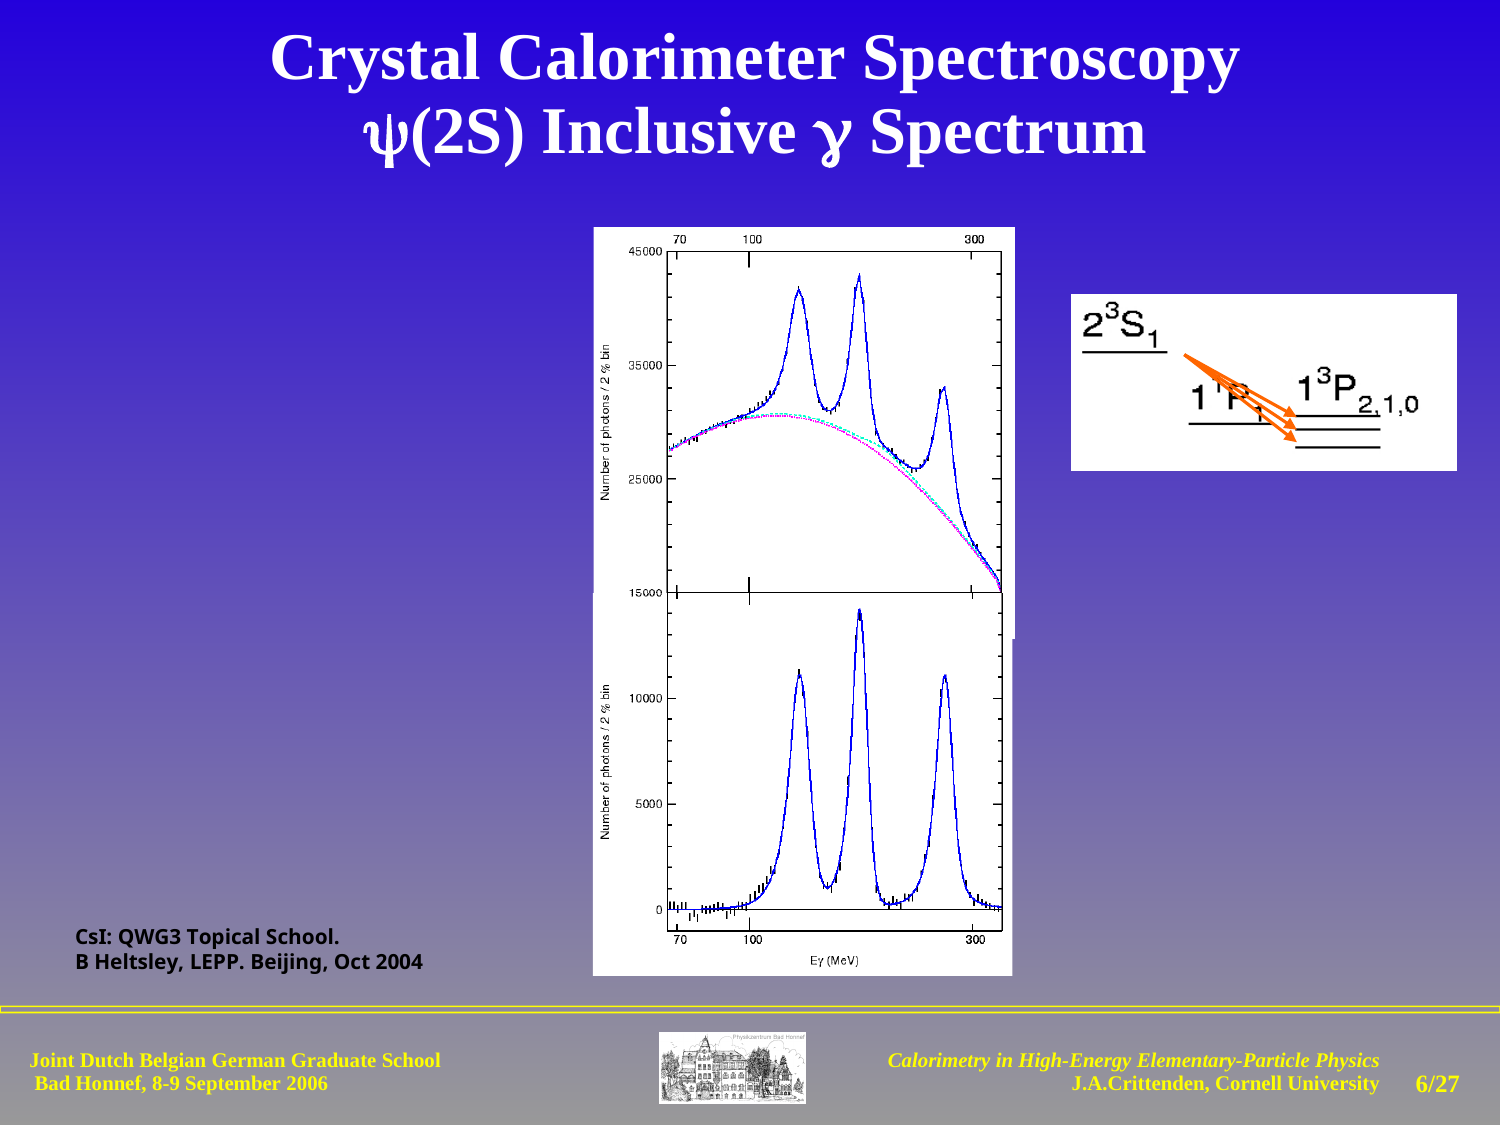

# Crystal Calorimeter Spectroscopy (2S) Inclusive  Spectrum
CsI: QWG3 Topical School.
B Heltsley, LEPP. Beijing, Oct 2004